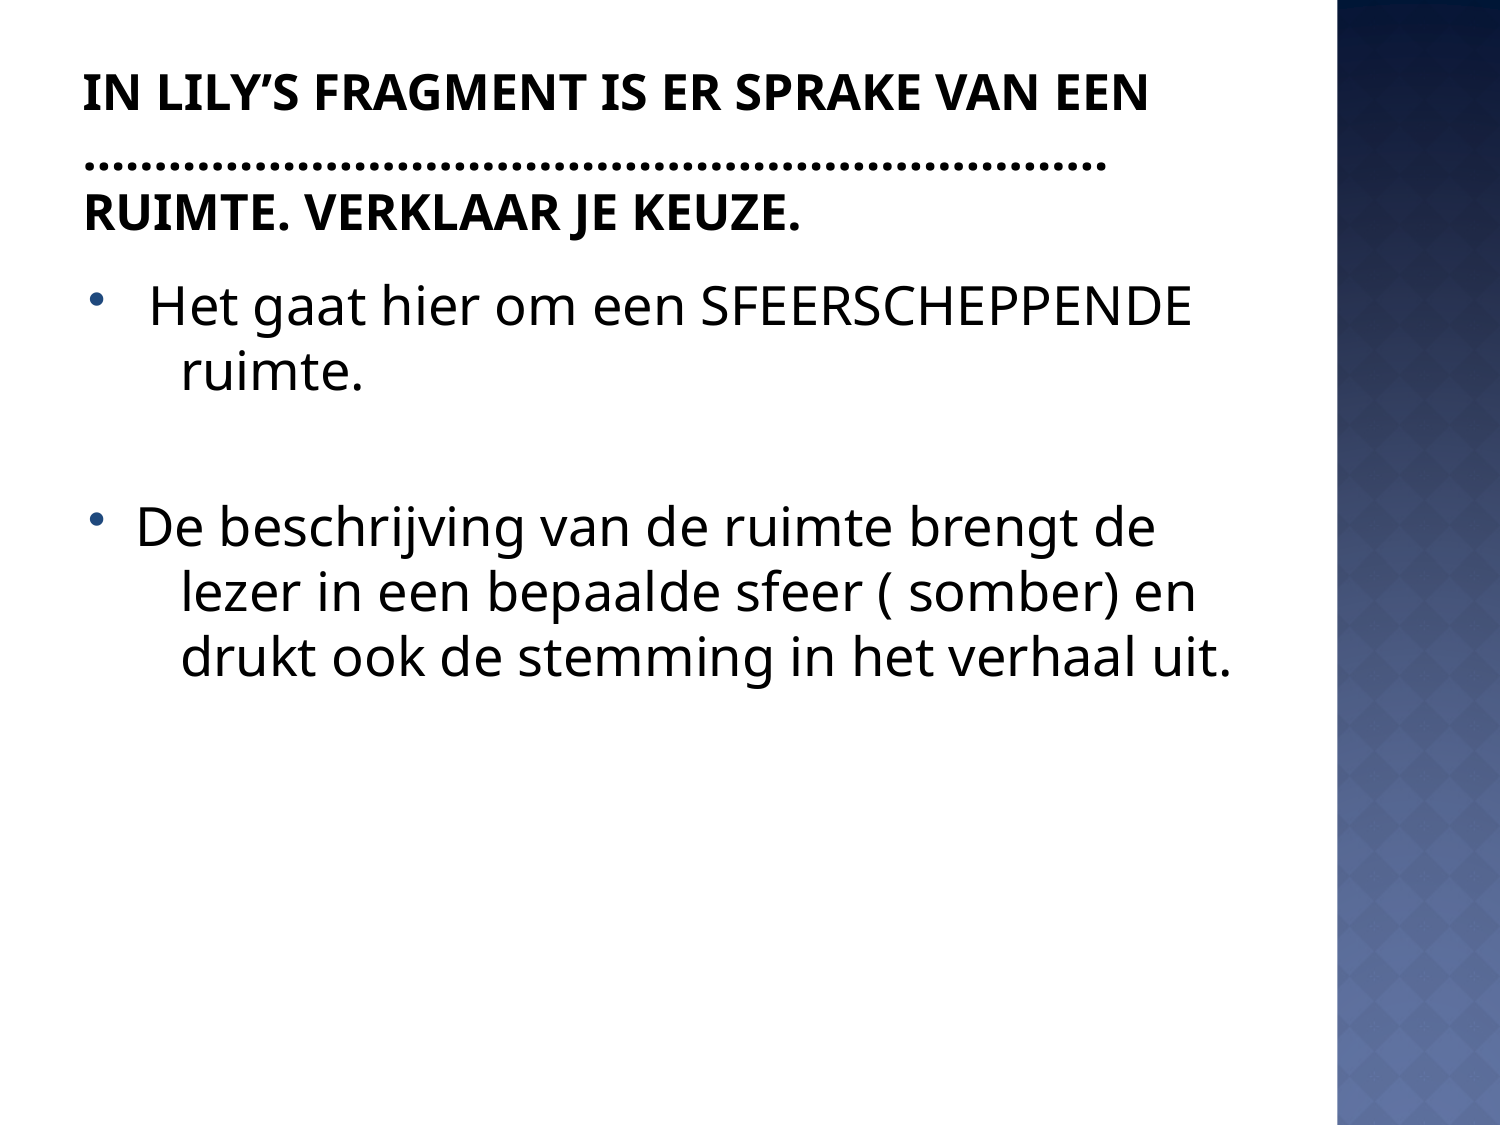

# In Lily’s fragment is er sprake van een ……………………………………………………………… ruimte. Verklaar je keuze.
 Het gaat hier om een SFEERSCHEPPENDE ruimte.
De beschrijving van de ruimte brengt de lezer in een bepaalde sfeer ( somber) en drukt ook de stemming in het verhaal uit.